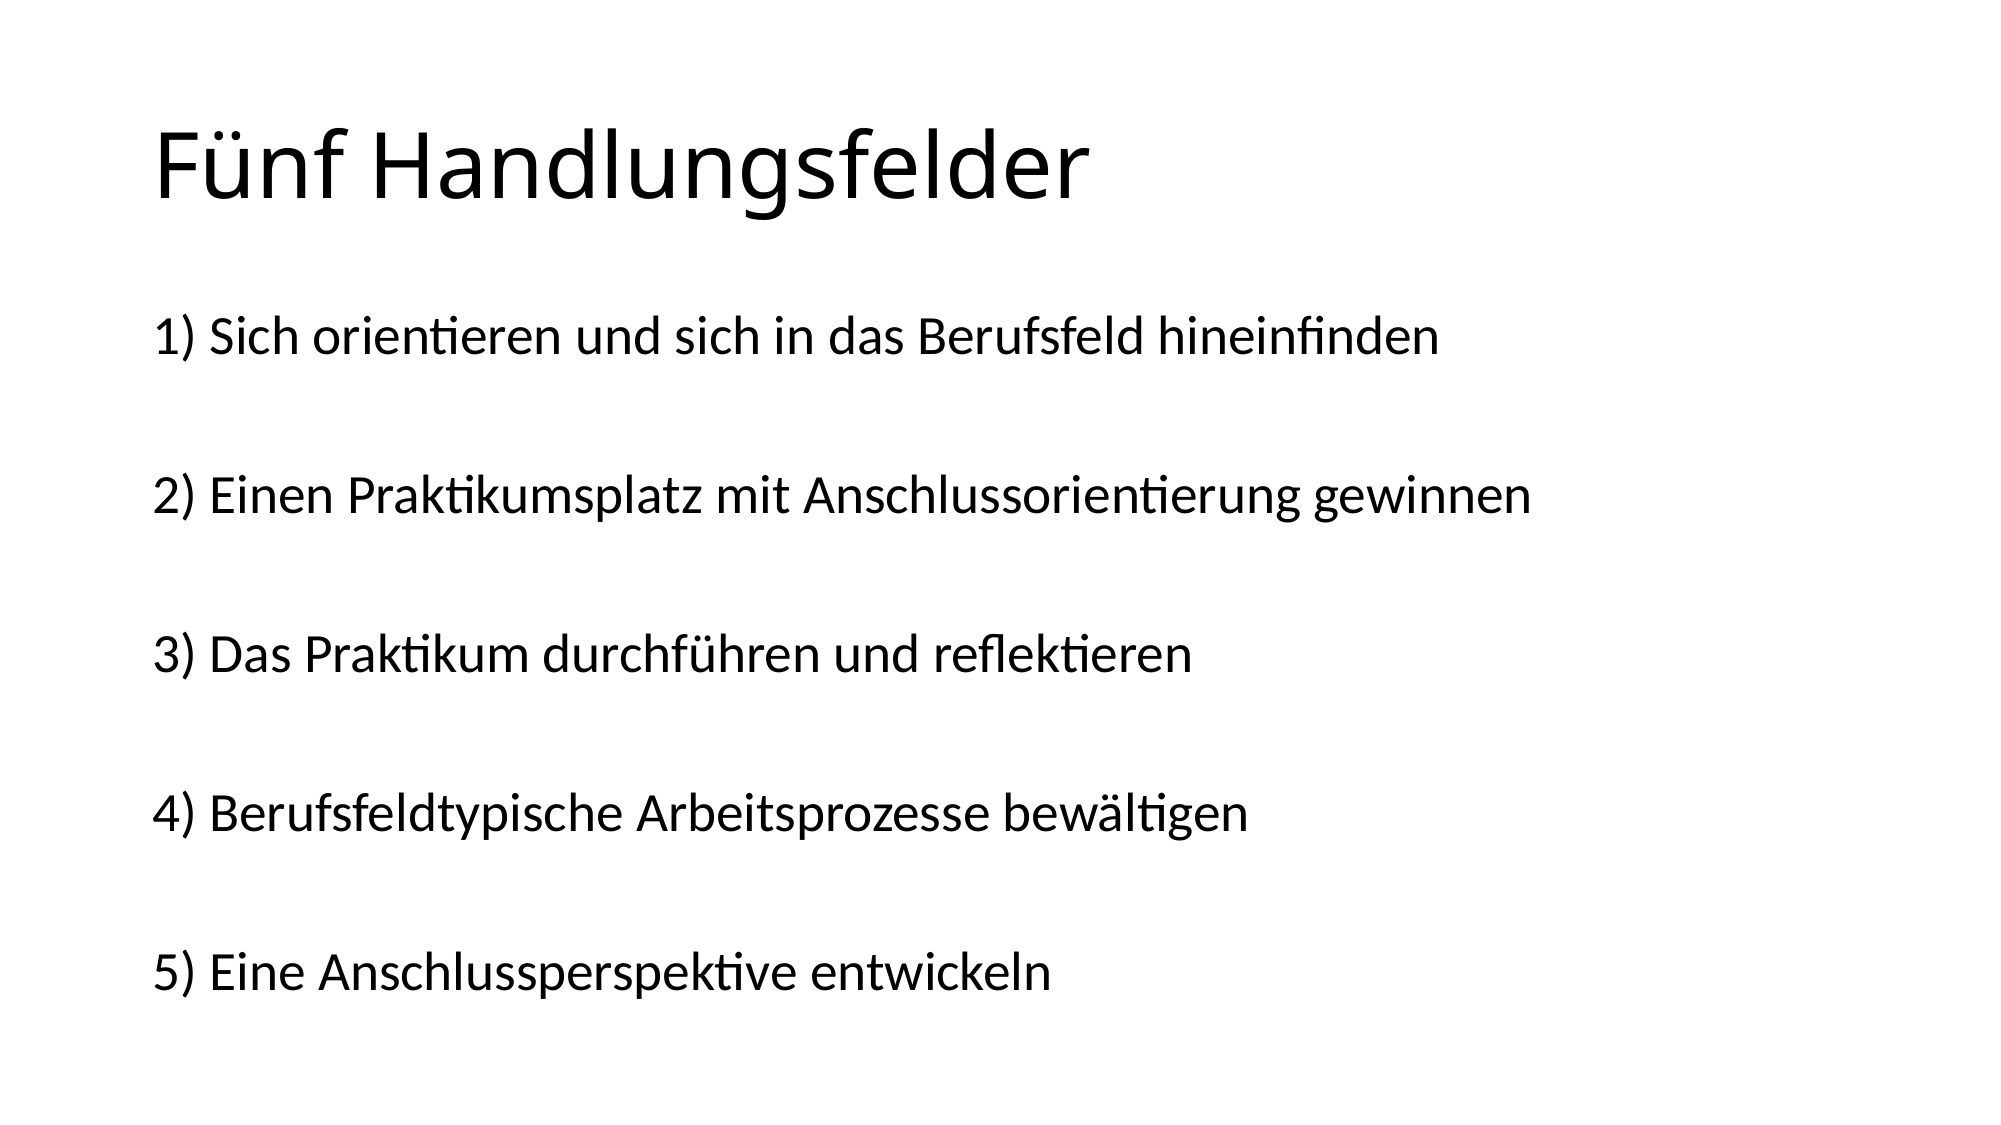

# Fünf Handlungsfelder
1) Sich orientieren und sich in das Berufsfeld hineinfinden
2) Einen Praktikumsplatz mit Anschlussorientierung gewinnen
3) Das Praktikum durchführen und reflektieren
4) Berufsfeldtypische Arbeitsprozesse bewältigen
5) Eine Anschlussperspektive entwickeln